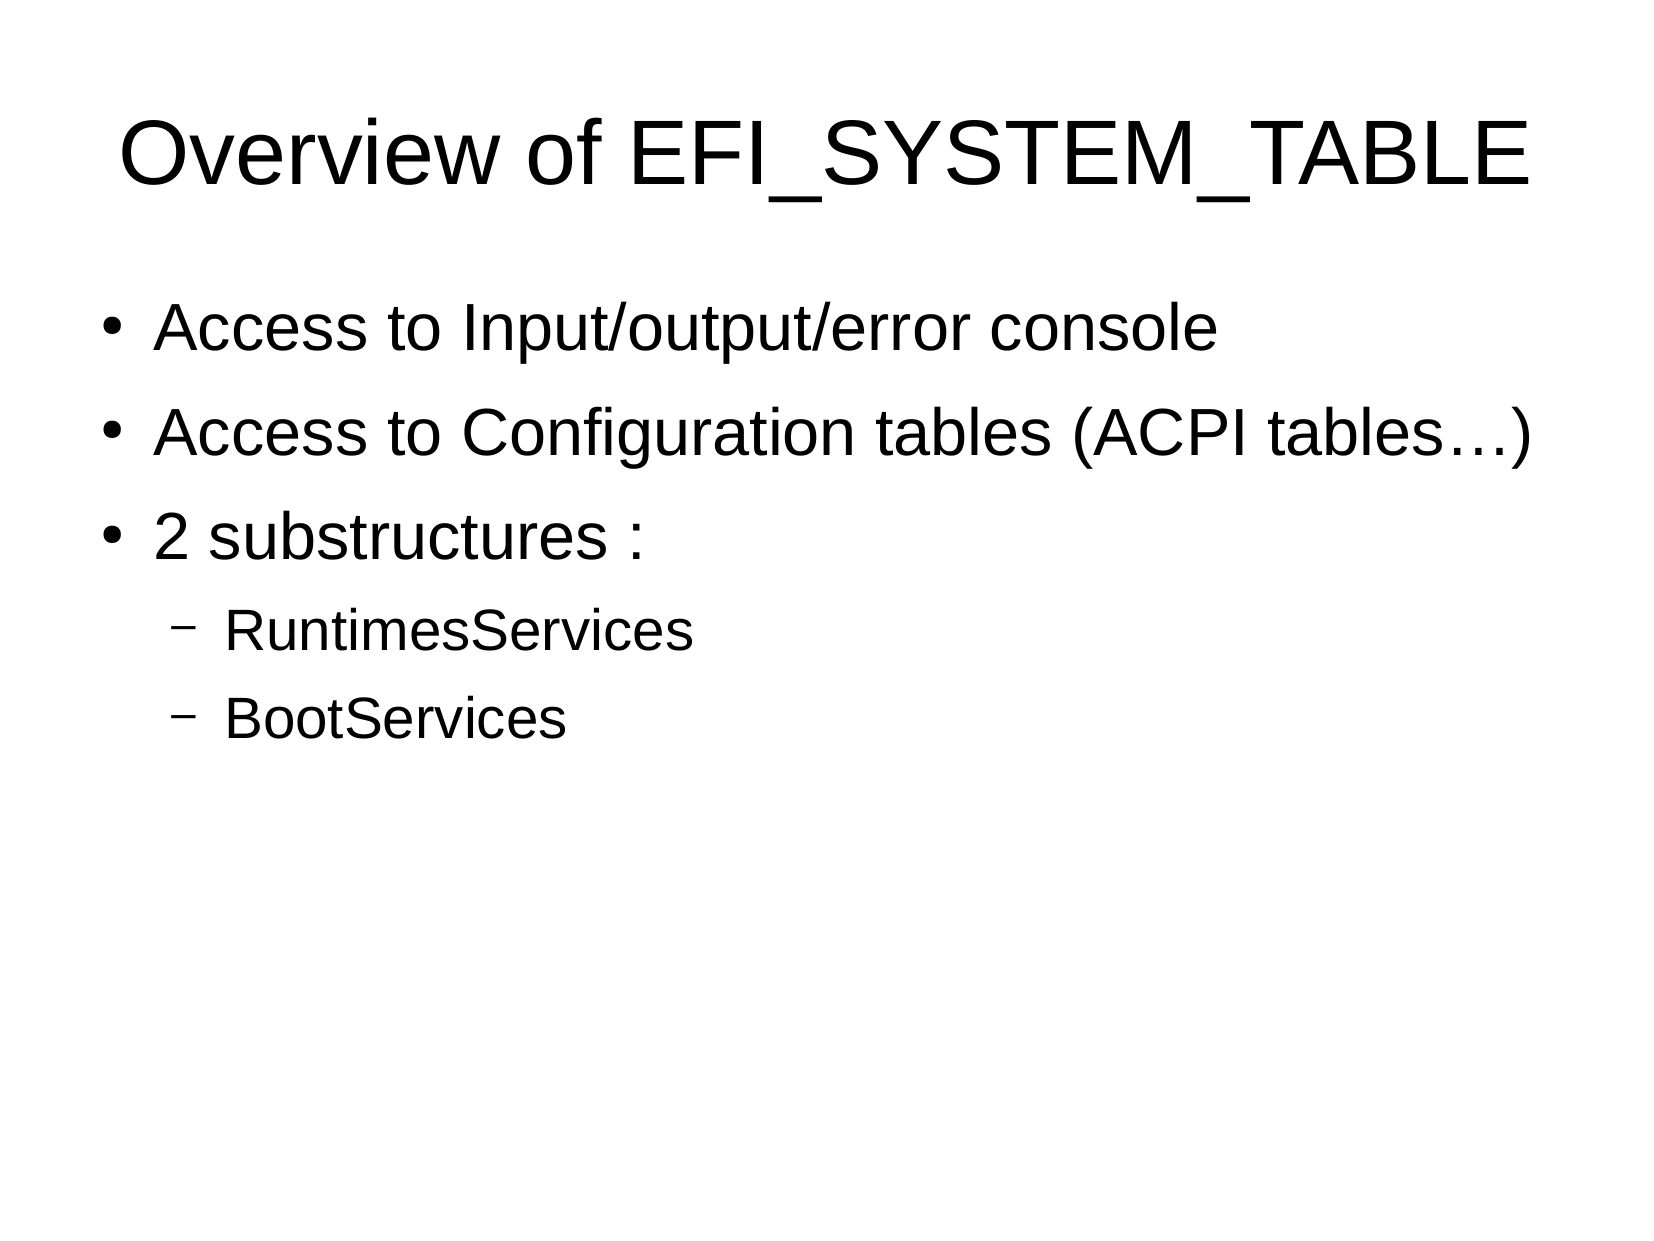

# Overview of EFI_SYSTEM_TABLE
Access to Input/output/error console
Access to Configuration tables (ACPI tables…)
2 substructures :
RuntimesServices
BootServices